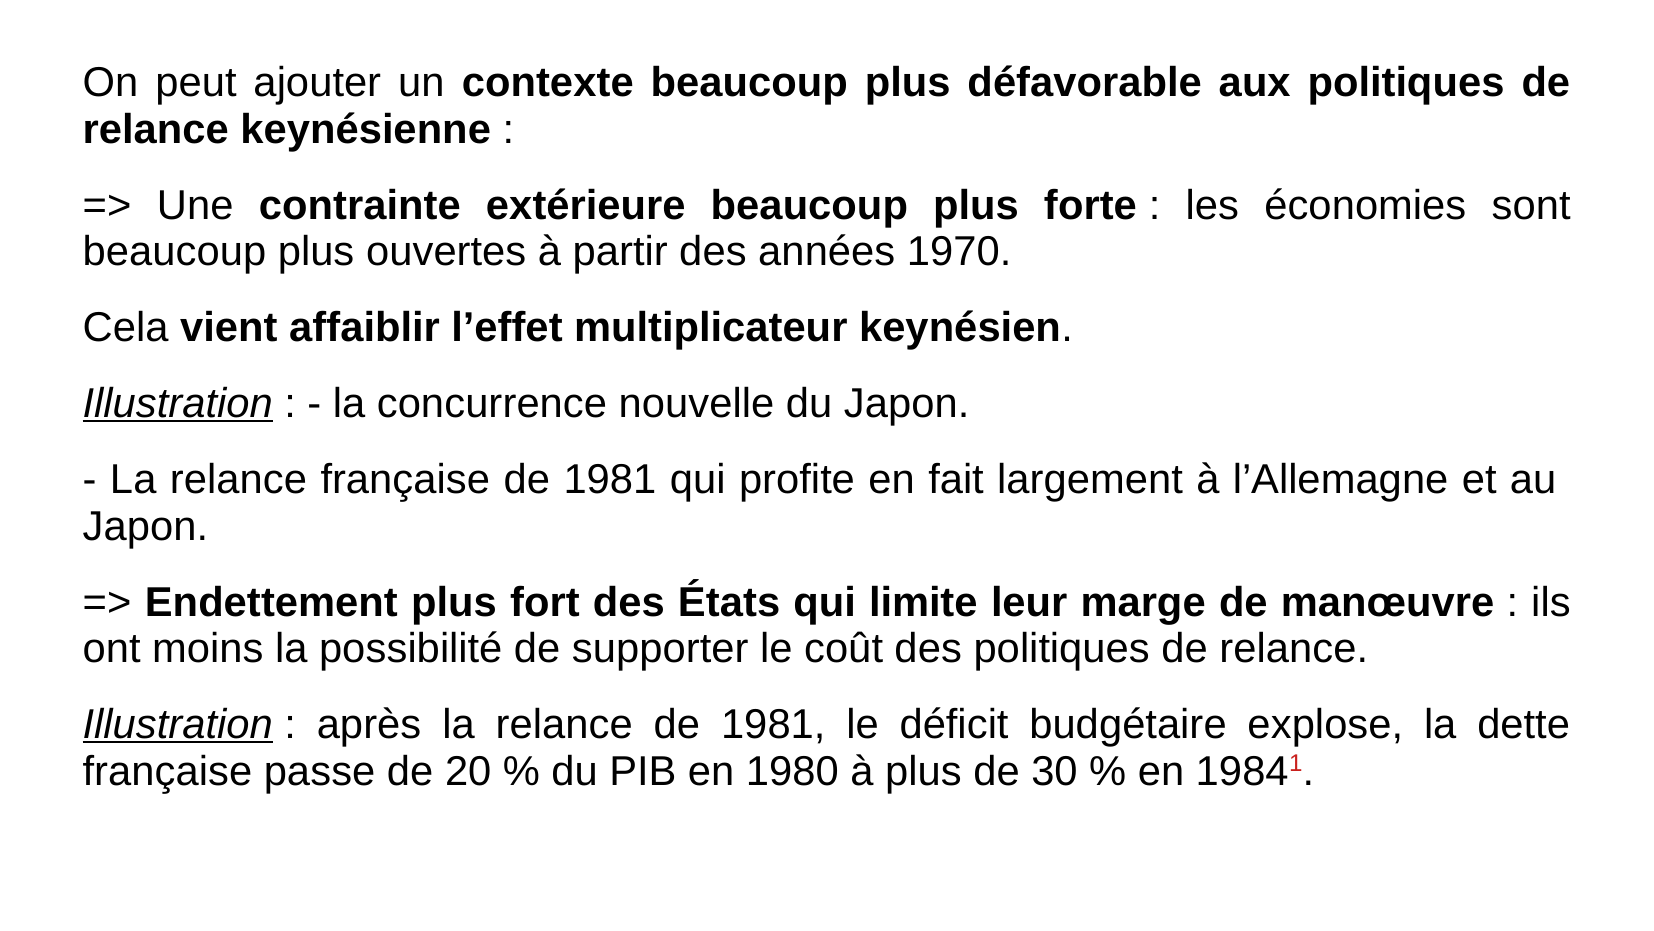

# On peut ajouter un contexte beaucoup plus défavorable aux politiques de relance keynésienne :
=> Une contrainte extérieure beaucoup plus forte : les économies sont beaucoup plus ouvertes à partir des années 1970.
Cela vient affaiblir l’effet multiplicateur keynésien.
Illustration : - la concurrence nouvelle du Japon.
- La relance française de 1981 qui profite en fait largement à l’Allemagne et au Japon.
=> Endettement plus fort des États qui limite leur marge de manœuvre : ils ont moins la possibilité de supporter le coût des politiques de relance.
Illustration : après la relance de 1981, le déficit budgétaire explose, la dette française passe de 20 % du PIB en 1980 à plus de 30 % en 19841.